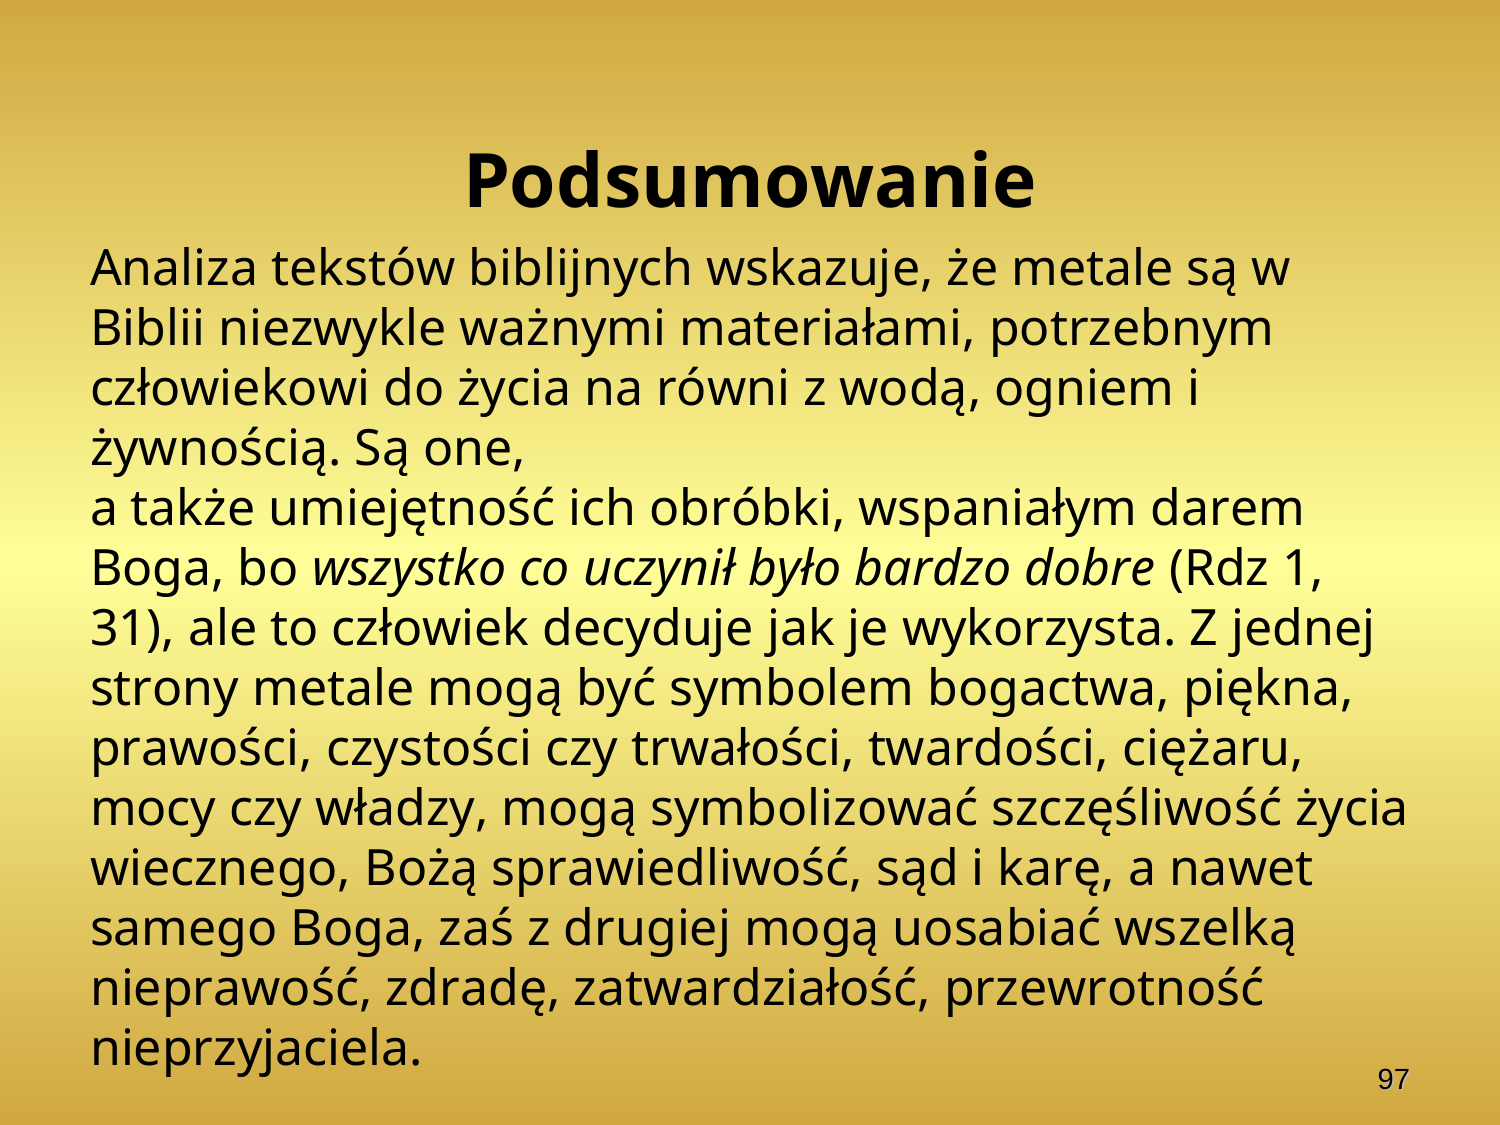

#
Podsumowanie
Analiza tekstów biblijnych wskazuje, że metale są w Biblii niezwykle ważnymi materiałami, potrzebnym człowiekowi do życia na równi z wodą, ogniem i żywnością. Są one,
a także umiejętność ich obróbki, wspaniałym darem Boga, bo wszystko co uczynił było bardzo dobre (Rdz 1, 31), ale to człowiek decyduje jak je wykorzysta. Z jednej strony metale mogą być symbolem bogactwa, piękna, prawości, czystości czy trwałości, twardości, ciężaru, mocy czy władzy, mogą symbolizować szczęśliwość życia wiecznego, Bożą sprawiedliwość, sąd i karę, a nawet samego Boga, zaś z drugiej mogą uosabiać wszelką nieprawość, zdradę, zatwardziałość, przewrotność nieprzyjaciela.